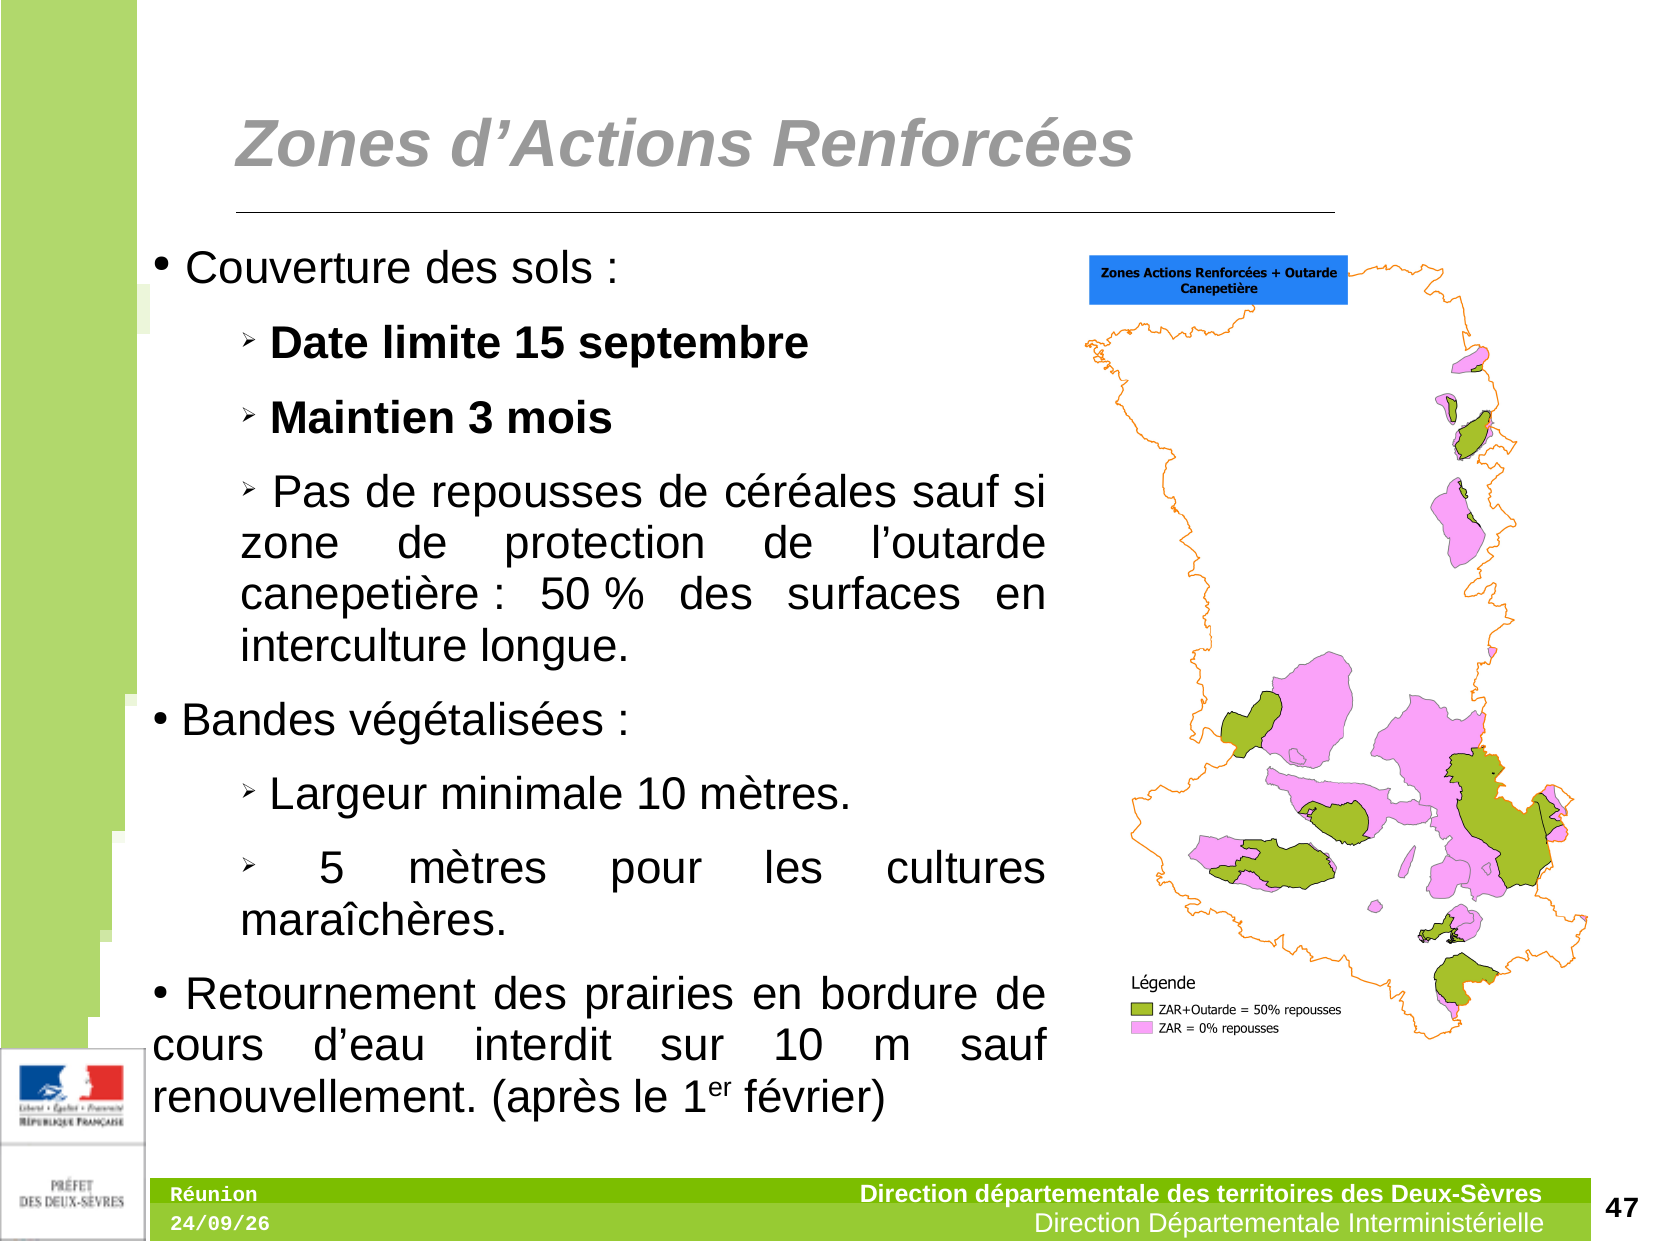

Zones d’Actions Renforcées
# Couverture des sols :
 Date limite 15 septembre
 Maintien 3 mois
 Pas de repousses de céréales sauf si zone de protection de l’outarde canepetière : 50 % des surfaces en interculture longue.
 Bandes végétalisées :
 Largeur minimale 10 mètres.
 5 mètres pour les cultures maraîchères.
 Retournement des prairies en bordure de cours d’eau interdit sur 10 m sauf renouvellement. (après le 1er février)
Réunion